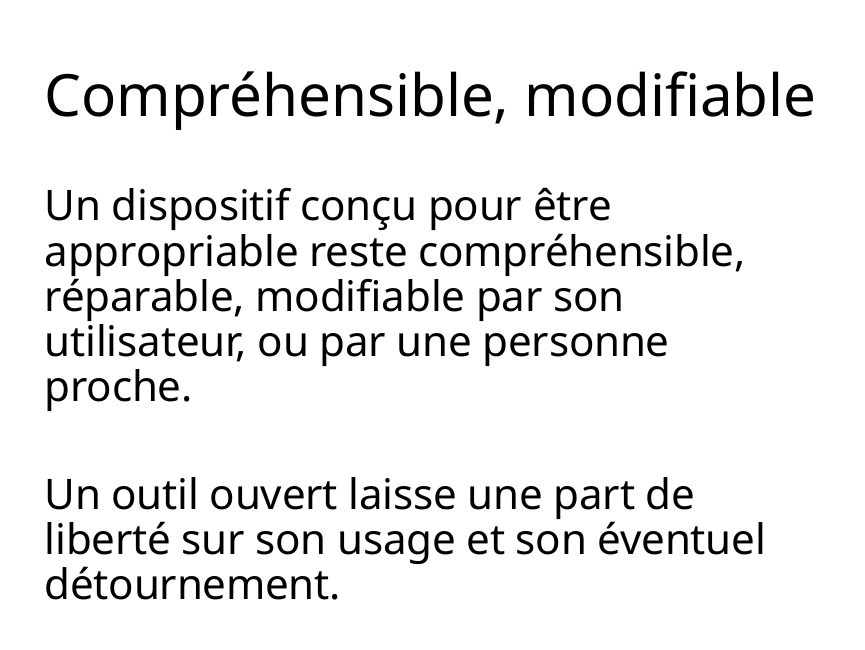

# Compréhensible, modifiable
Un dispositif conçu pour être appropriable reste compréhensible, réparable, modifiable par son utilisateur, ou par une personne proche.
Un outil ouvert laisse une part de liberté sur son usage et son éventuel détournement.